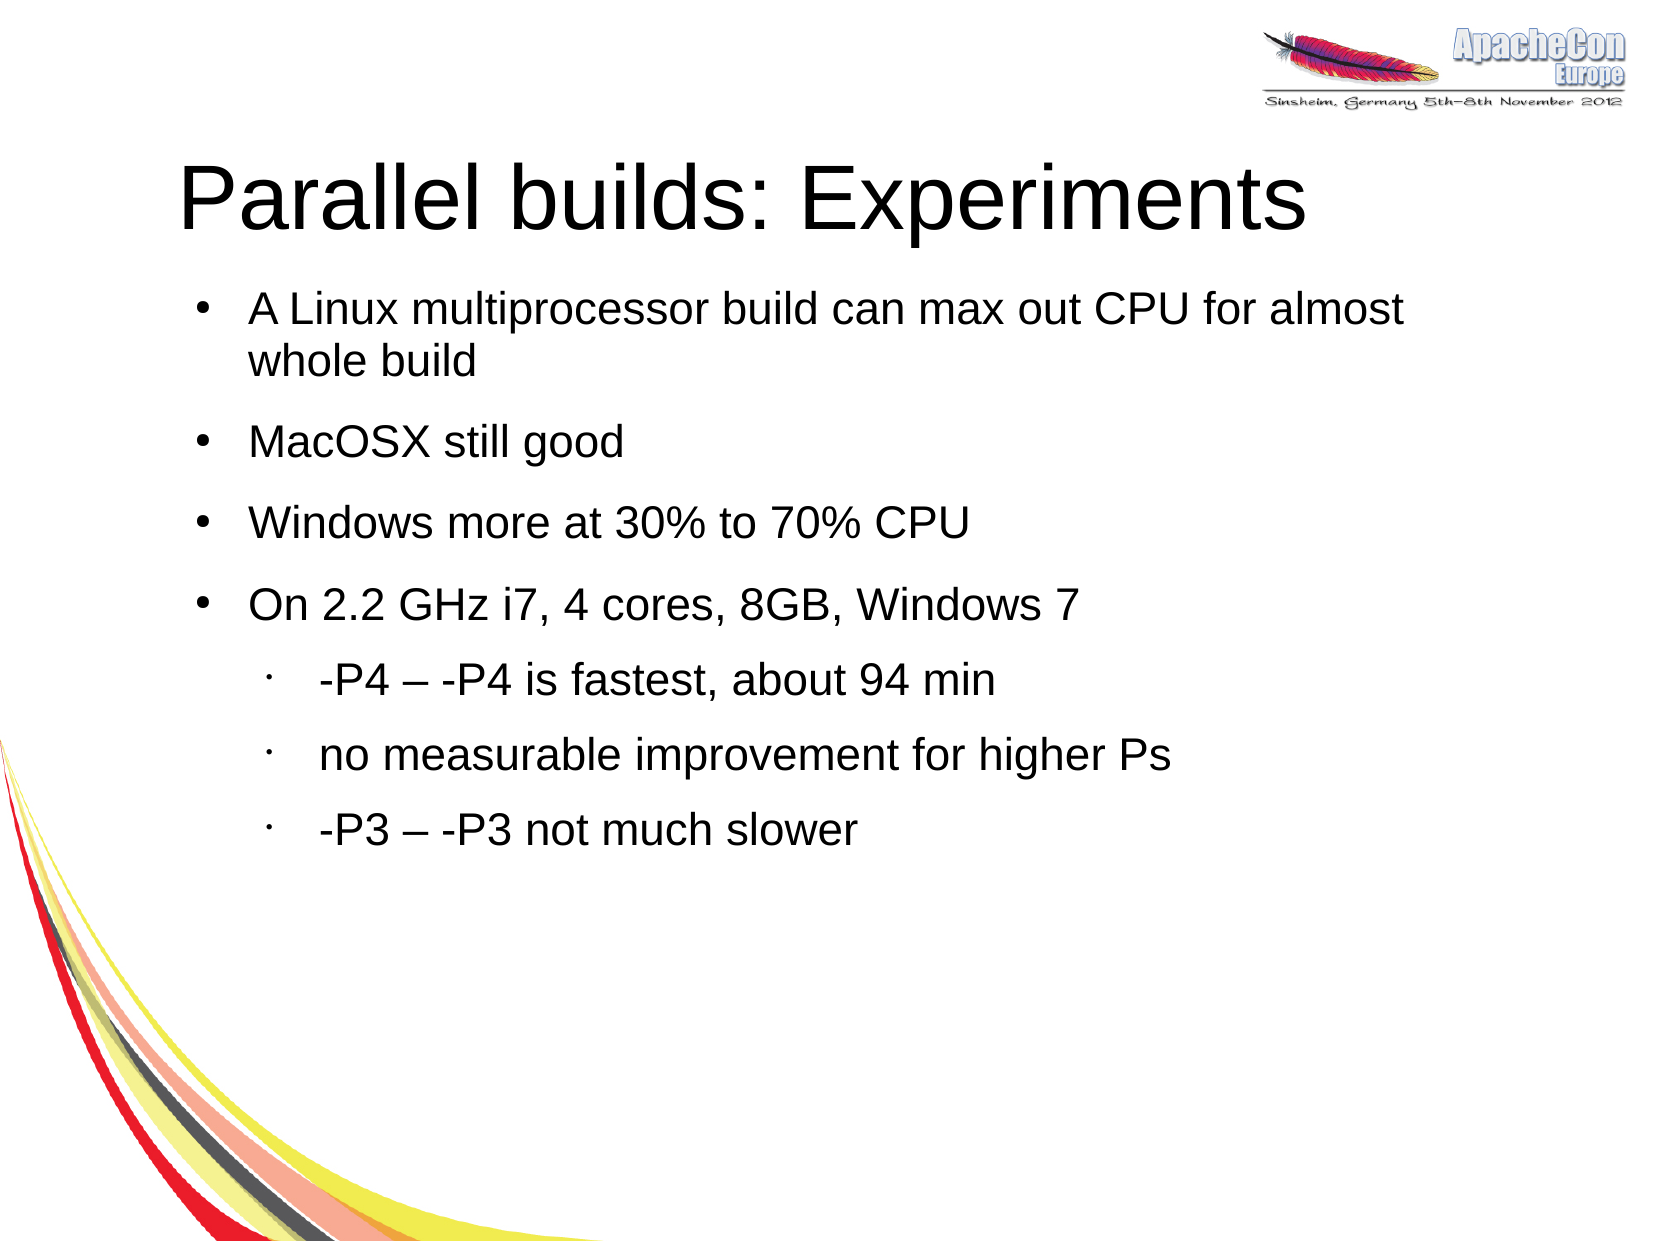

# Parallel builds: Experiments
A Linux multiprocessor build can max out CPU for almost whole build
MacOSX still good
Windows more at 30% to 70% CPU
On 2.2 GHz i7, 4 cores, 8GB, Windows 7
-P4 – -P4 is fastest, about 94 min
no measurable improvement for higher Ps
-P3 – -P3 not much slower